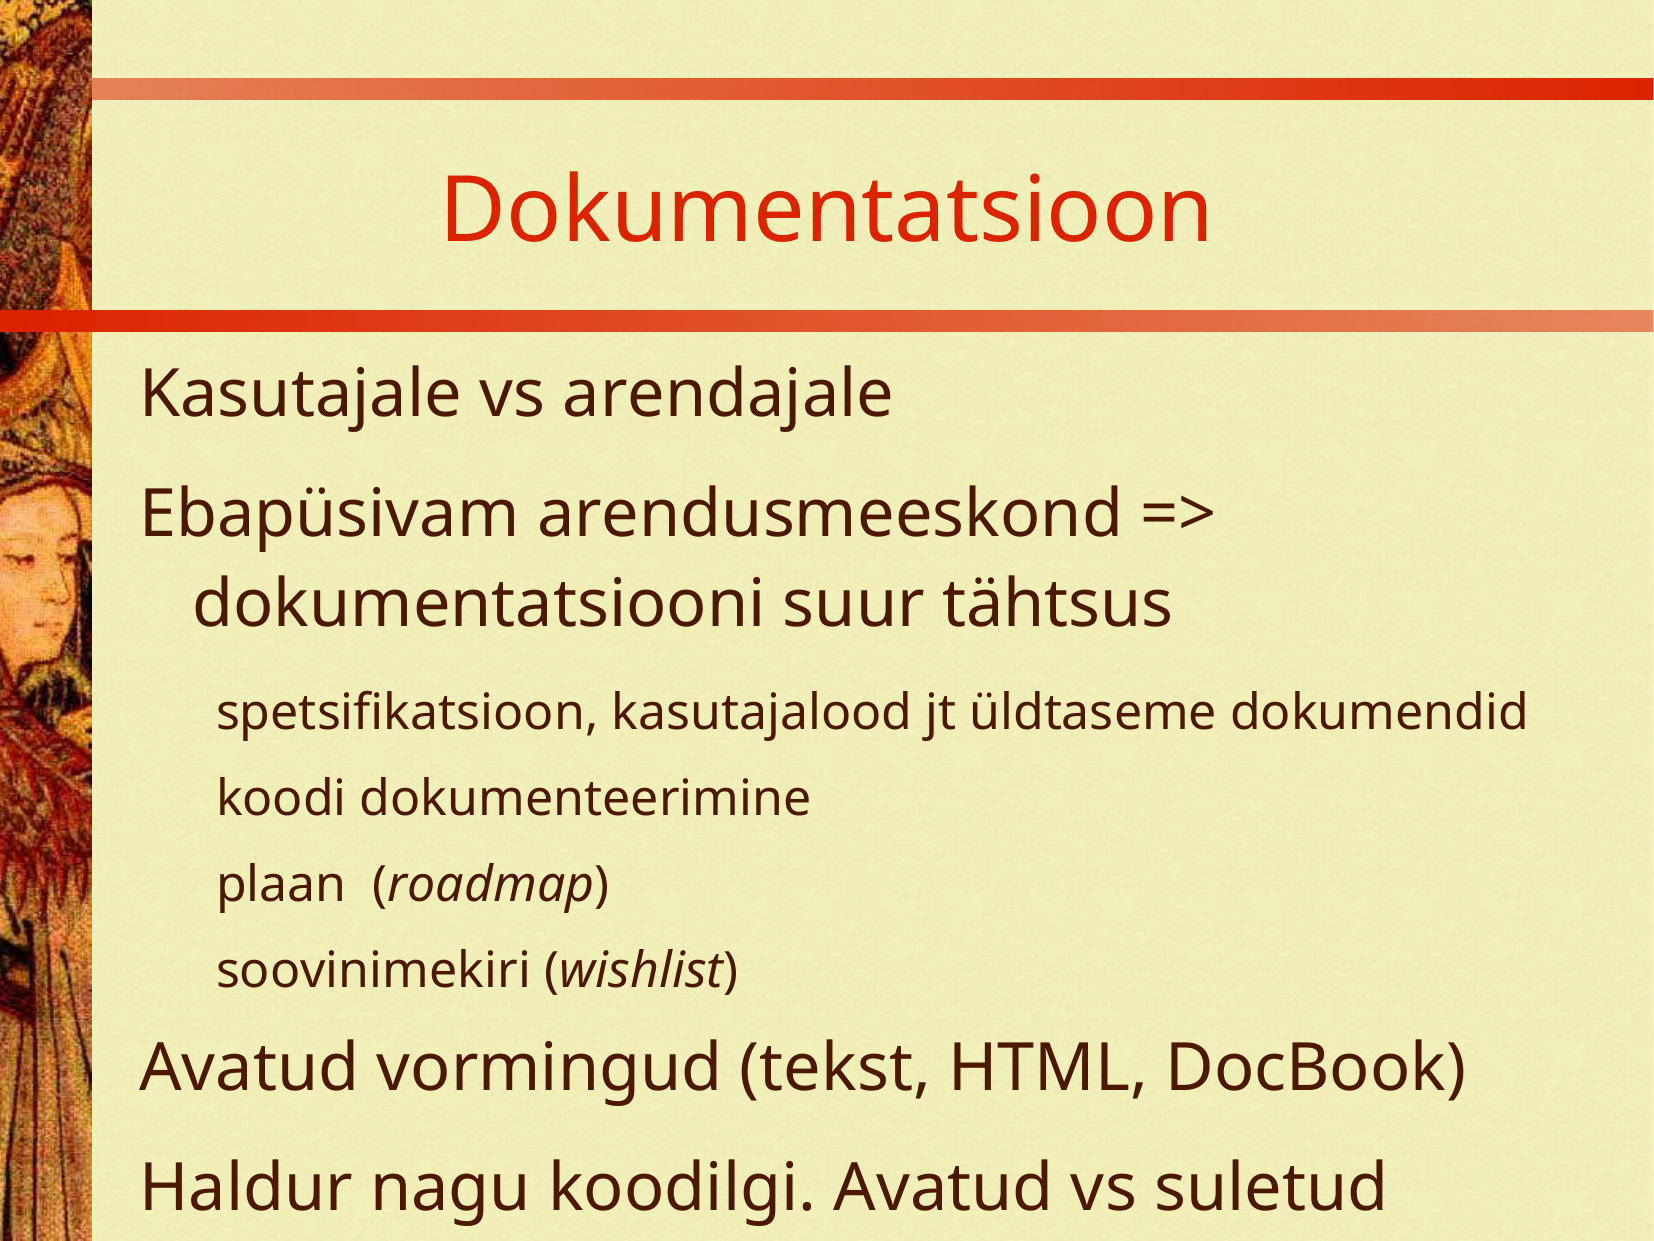

# Dokumentatsioon
Kasutajale vs arendajale
Ebapüsivam arendusmeeskond => dokumentatsiooni suur tähtsus
spetsifikatsioon, kasutajalood jt üldtaseme dokumendid
koodi dokumenteerimine
plaan (roadmap)
soovinimekiri (wishlist)
Avatud vormingud (tekst, HTML, DocBook)
Haldur nagu koodilgi. Avatud vs suletud dokumentatsioon – wiki jt